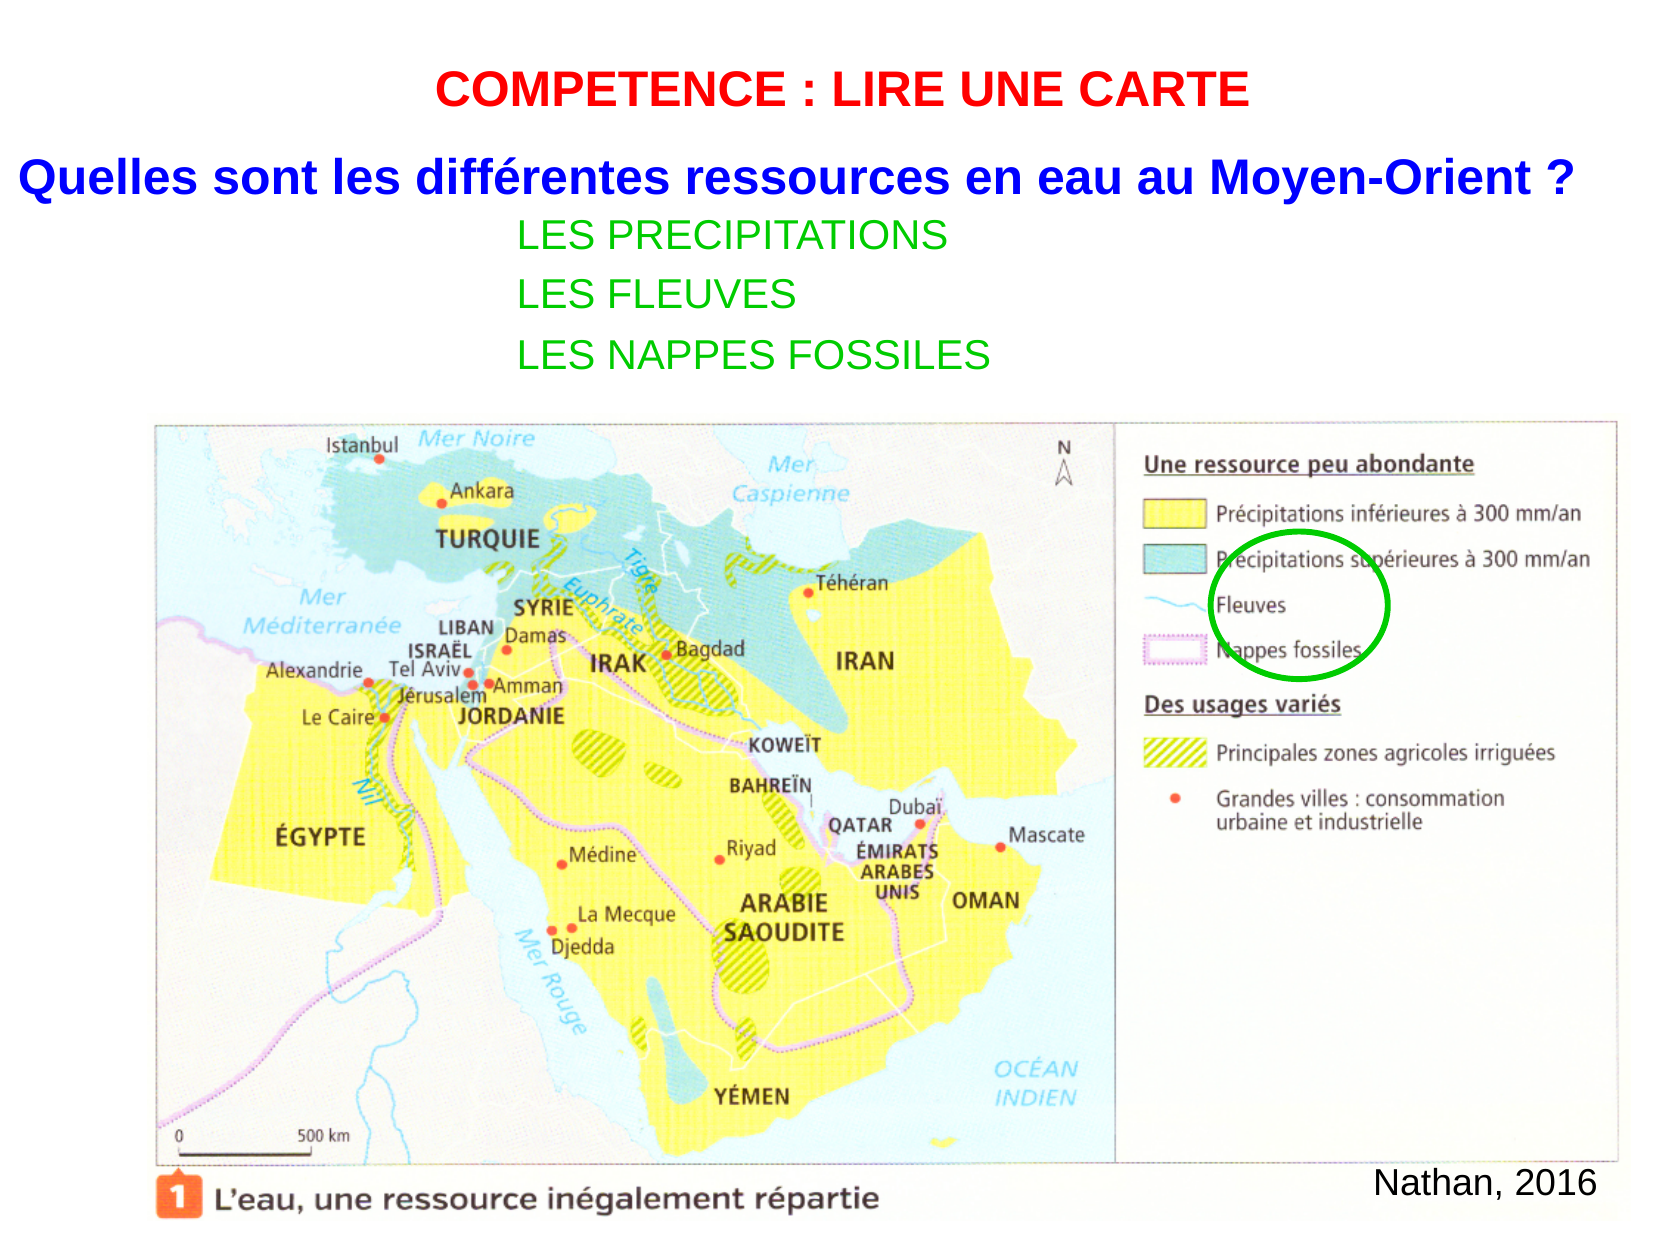

COMPETENCE : LIRE UNE CARTE
# Quelles sont les différentes ressources en eau au Moyen-Orient ?
LES PRECIPITATIONS
LES FLEUVES
LES NAPPES FOSSILES
Nathan, 2016